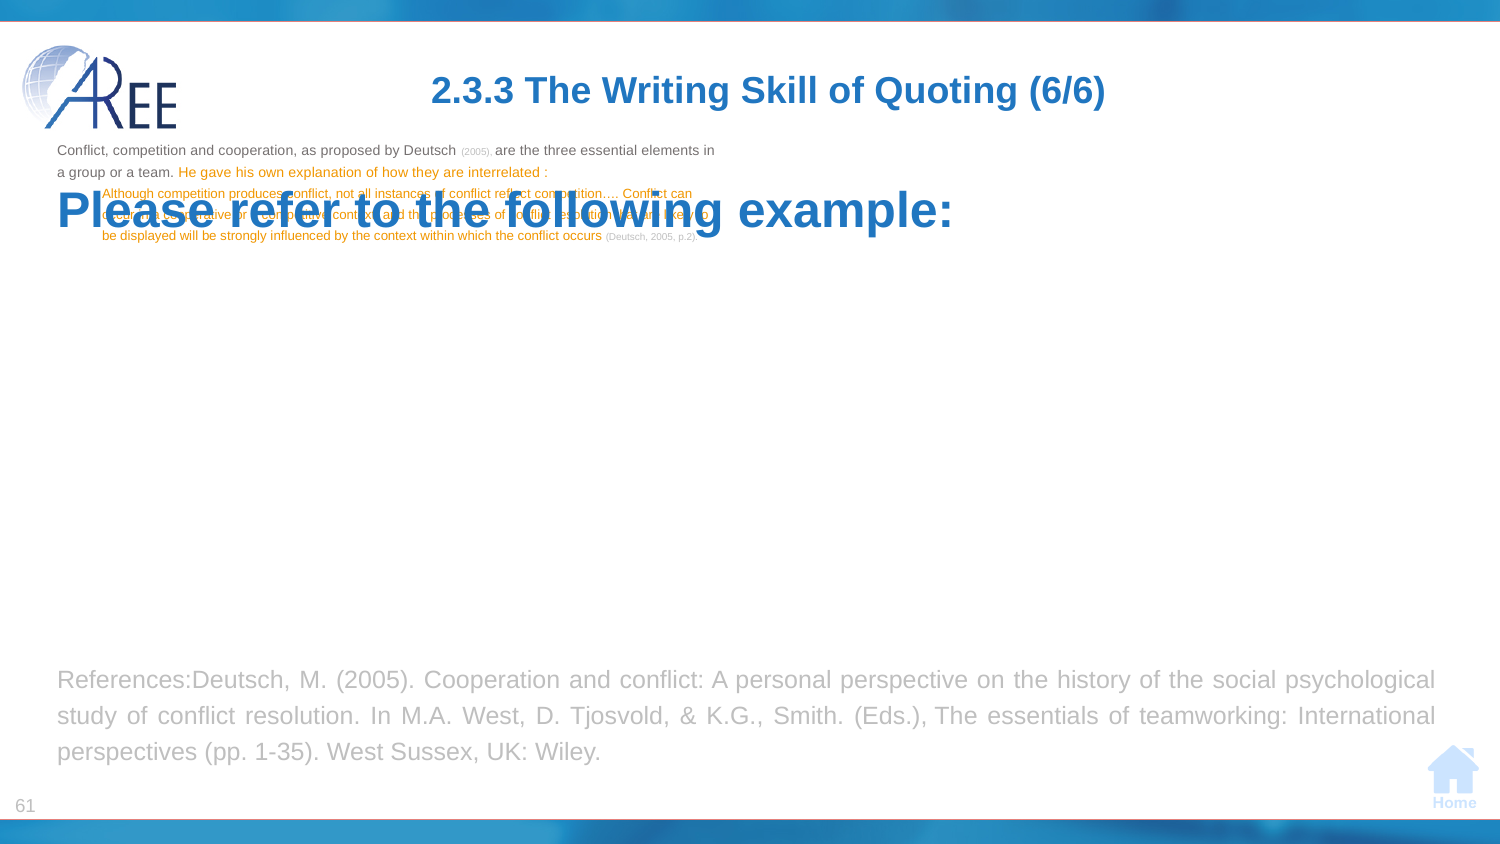

# 2.3.3 The Writing Skill of Quoting (6/6)
Conflict, competition and cooperation, as proposed by Deutsch (2005), are the three essential elements in a group or a team. He gave his own explanation of how they are interrelated :
Although competition produces conflict, not all instances of conflict reflect competition…. Conflict can occur in a cooperative or a competitive context, and the processes of conflict resolution that are likely to be displayed will be strongly influenced by the context within which the conflict occurs (Deutsch, 2005, p.2).
Please refer to the following example:
References:Deutsch, M. (2005). Cooperation and conflict: A personal perspective on the history of the social psychological study of conflict resolution. In M.A. West, D. Tjosvold, & K.G., Smith. (Eds.), The essentials of teamworking: International perspectives (pp. 1-35). West Sussex, UK: Wiley.
61